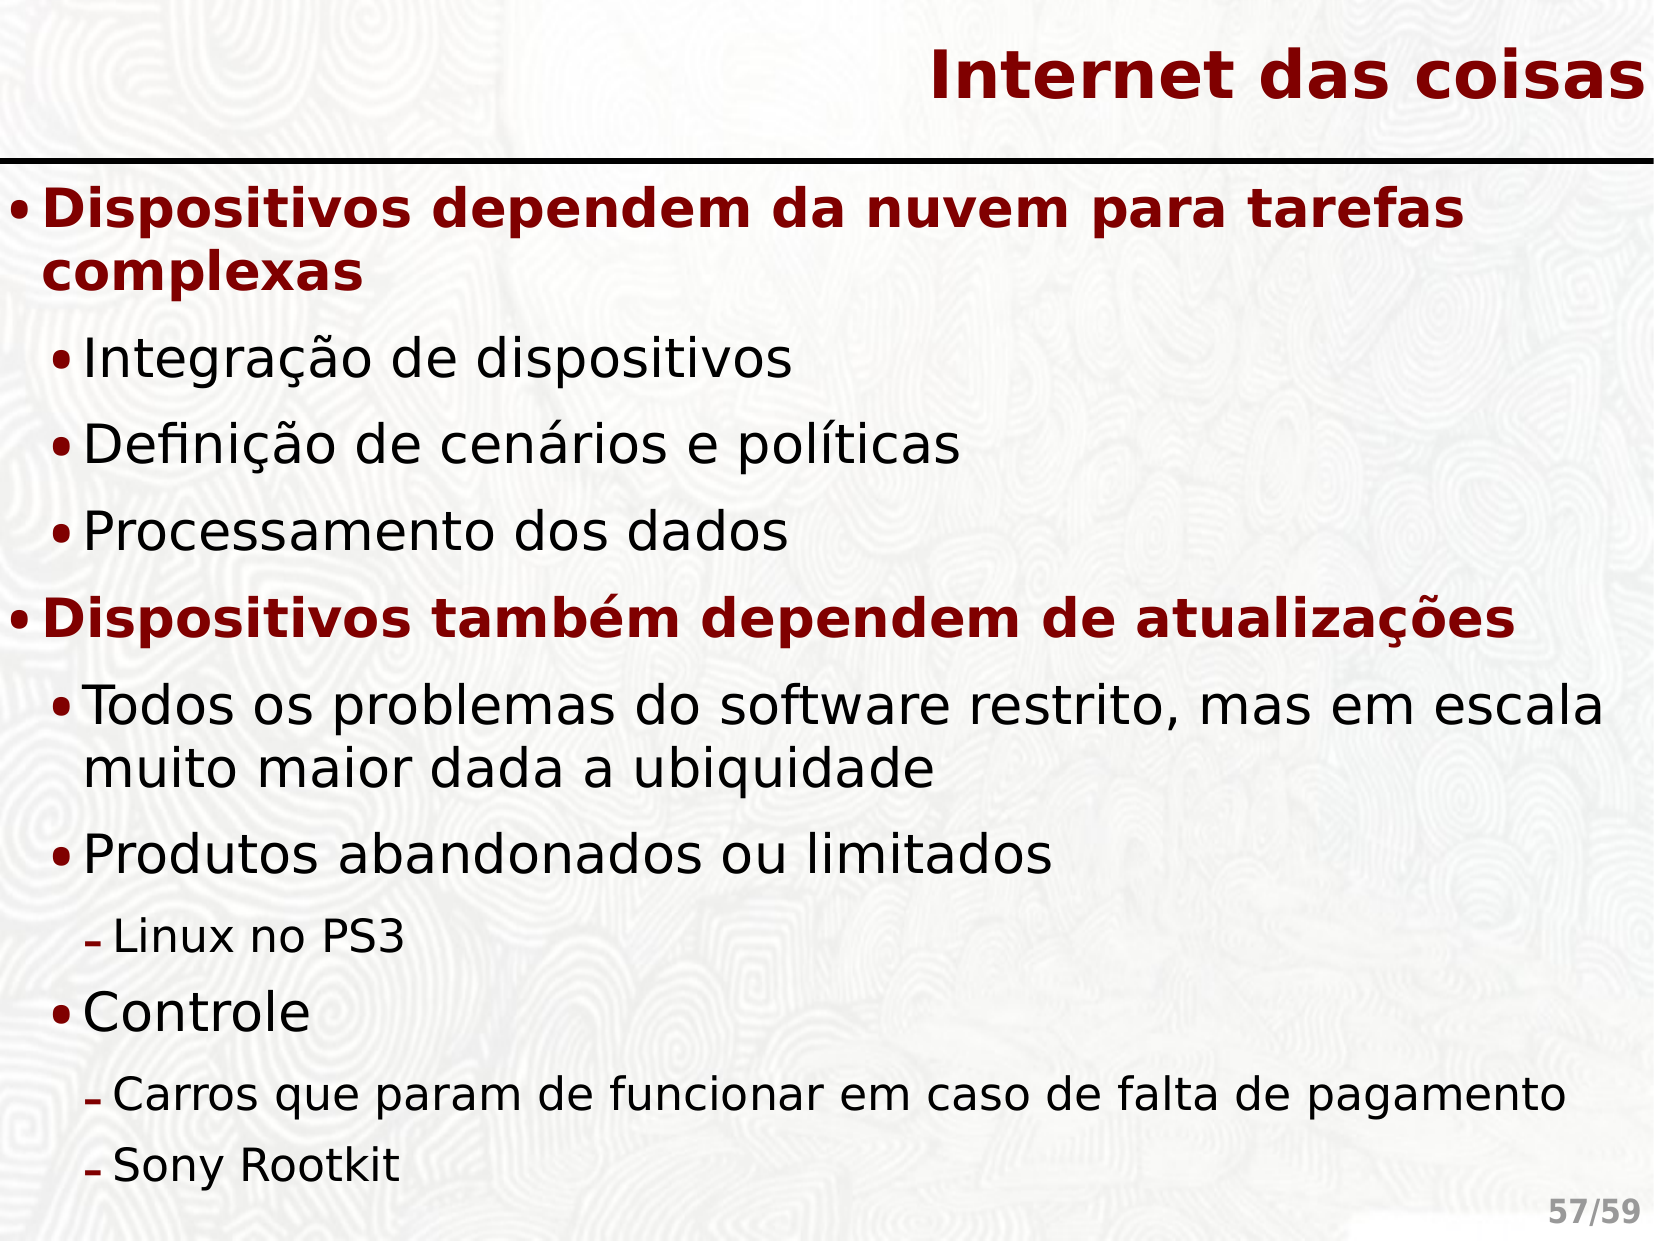

# Internet das coisas
Dispositivos dependem da nuvem para tarefas complexas
Integração de dispositivos
Definição de cenários e políticas
Processamento dos dados
Dispositivos também dependem de atualizações
Todos os problemas do software restrito, mas em escala muito maior dada a ubiquidade
Produtos abandonados ou limitados
Linux no PS3
Controle
Carros que param de funcionar em caso de falta de pagamento
Sony Rootkit
57